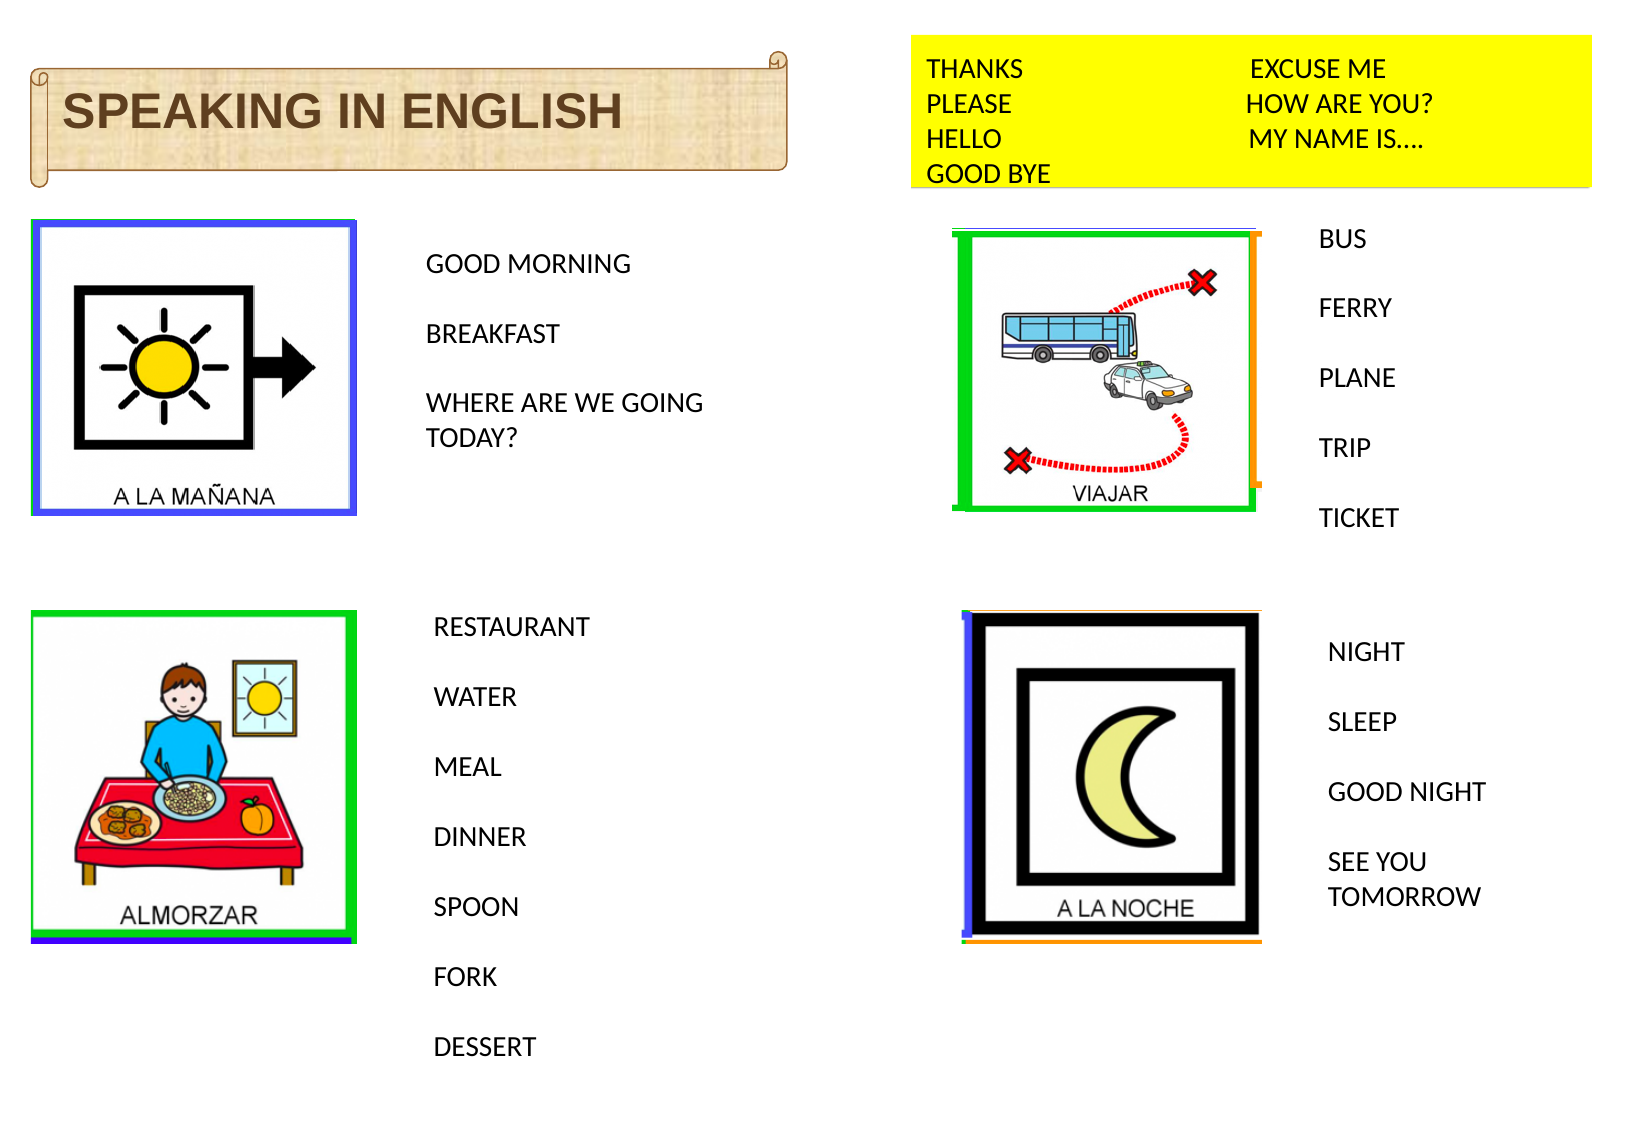

THANKS EXCUSE ME
PLEASE HOW ARE YOU?
HELLO MY NAME IS….
GOOD BYE
SPEAKING IN ENGLISH
BUS
FERRY
PLANE
TRIP
TICKET
GOOD MORNING
BREAKFAST
WHERE ARE WE GOING TODAY?
RESTAURANT
WATER
MEAL
DINNER
SPOON
FORK
DESSERT
NIGHT
SLEEP
GOOD NIGHT
SEE YOU TOMORROW